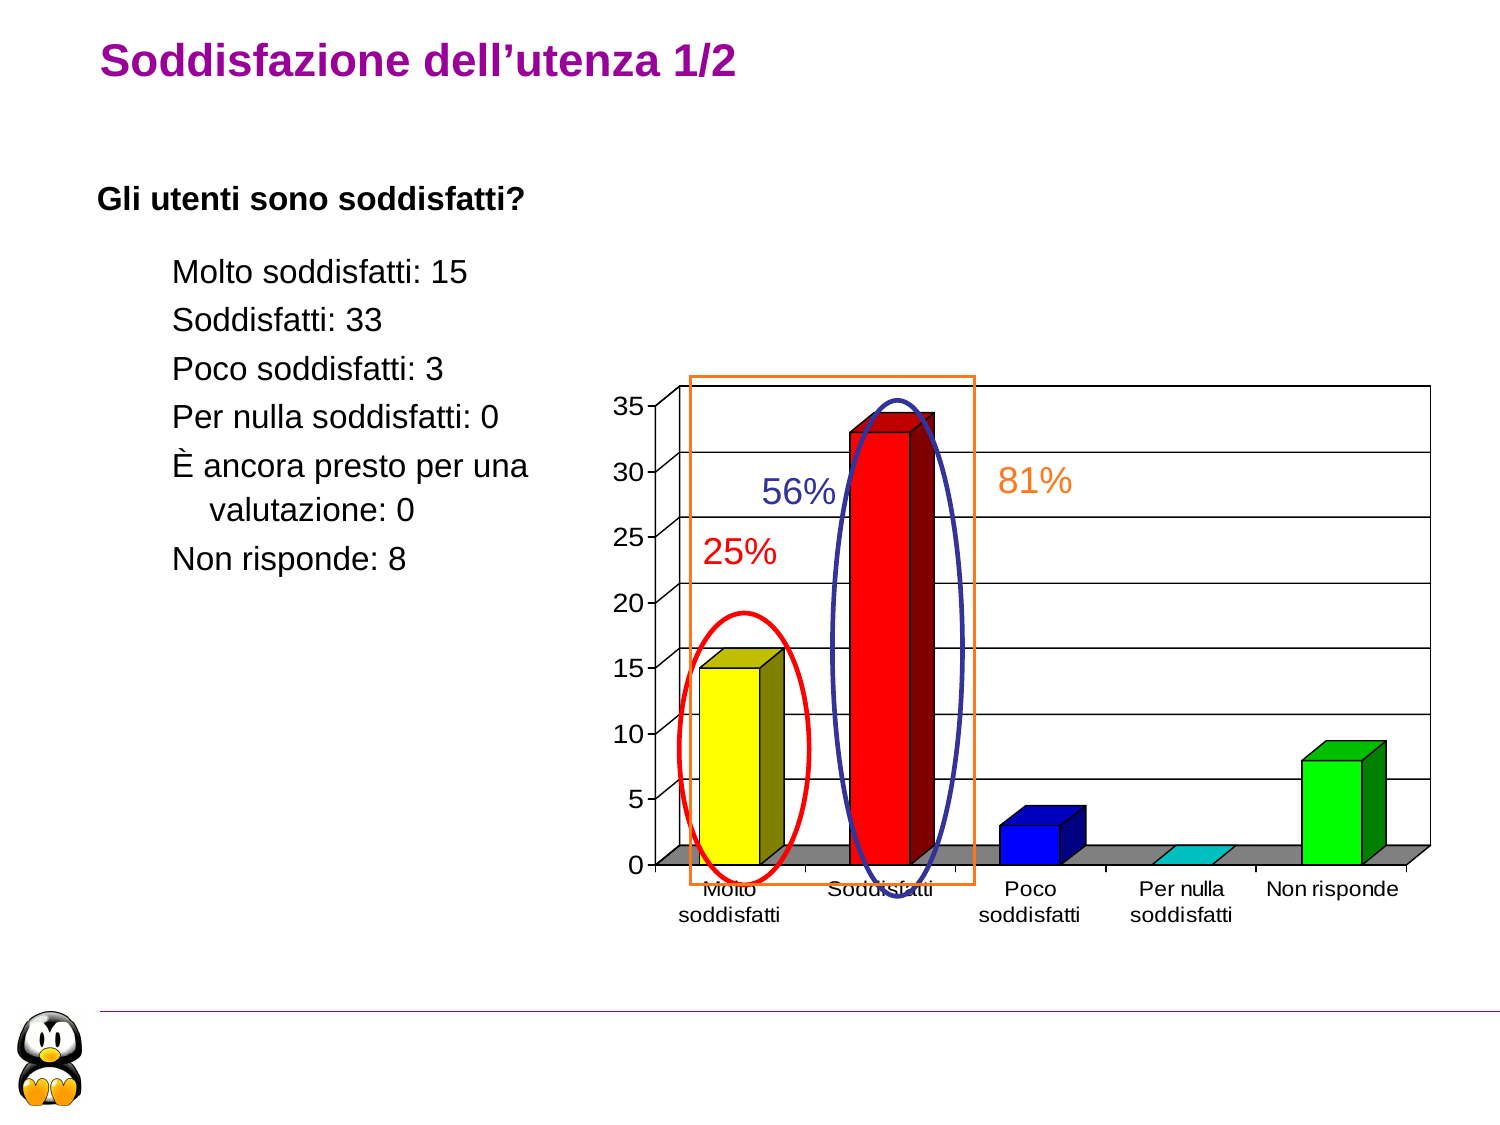

# Soddisfazione dell’utenza 1/2
Gli utenti sono soddisfatti?
Molto soddisfatti: 15
Soddisfatti: 33
Poco soddisfatti: 3
Per nulla soddisfatti: 0
È ancora presto per una valutazione: 0
Non risponde: 8
81%
56%
25%